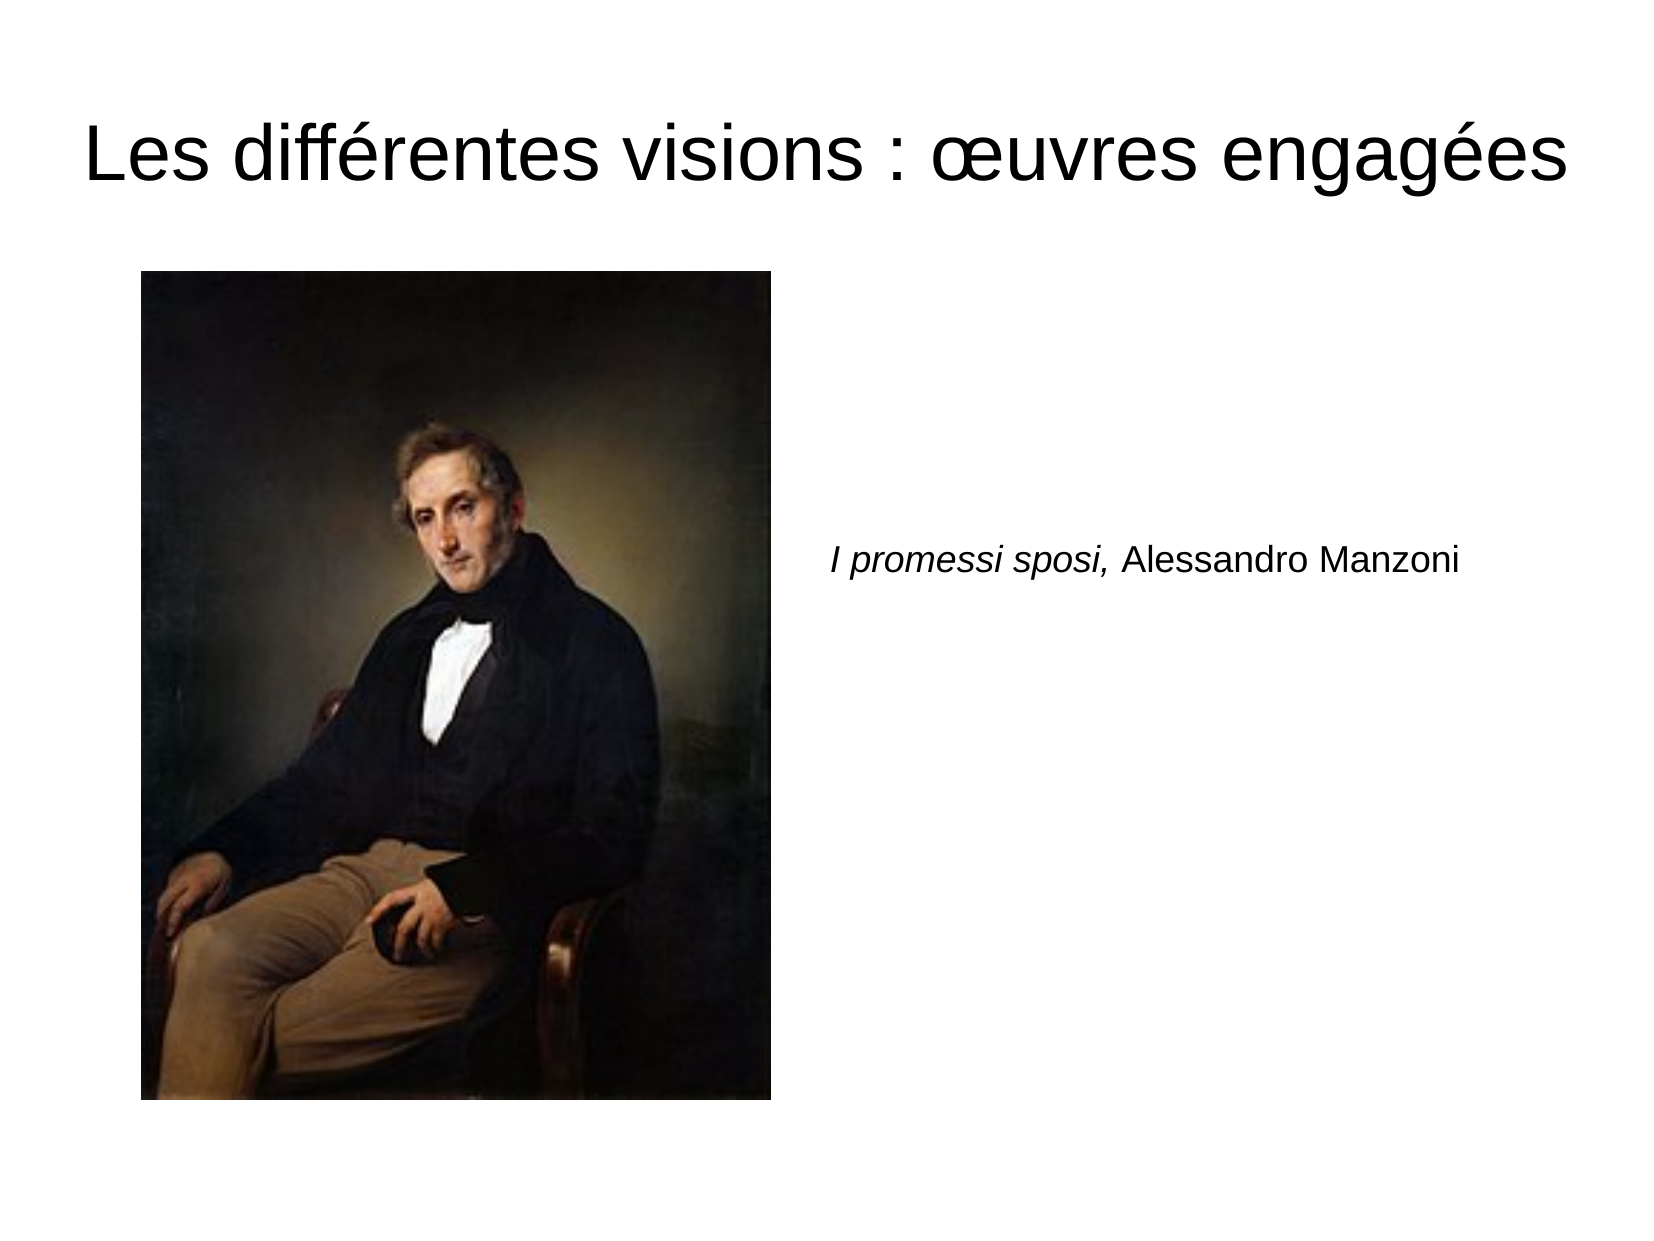

# Les différentes visions : œuvres engagées
I promessi sposi, Alessandro Manzoni